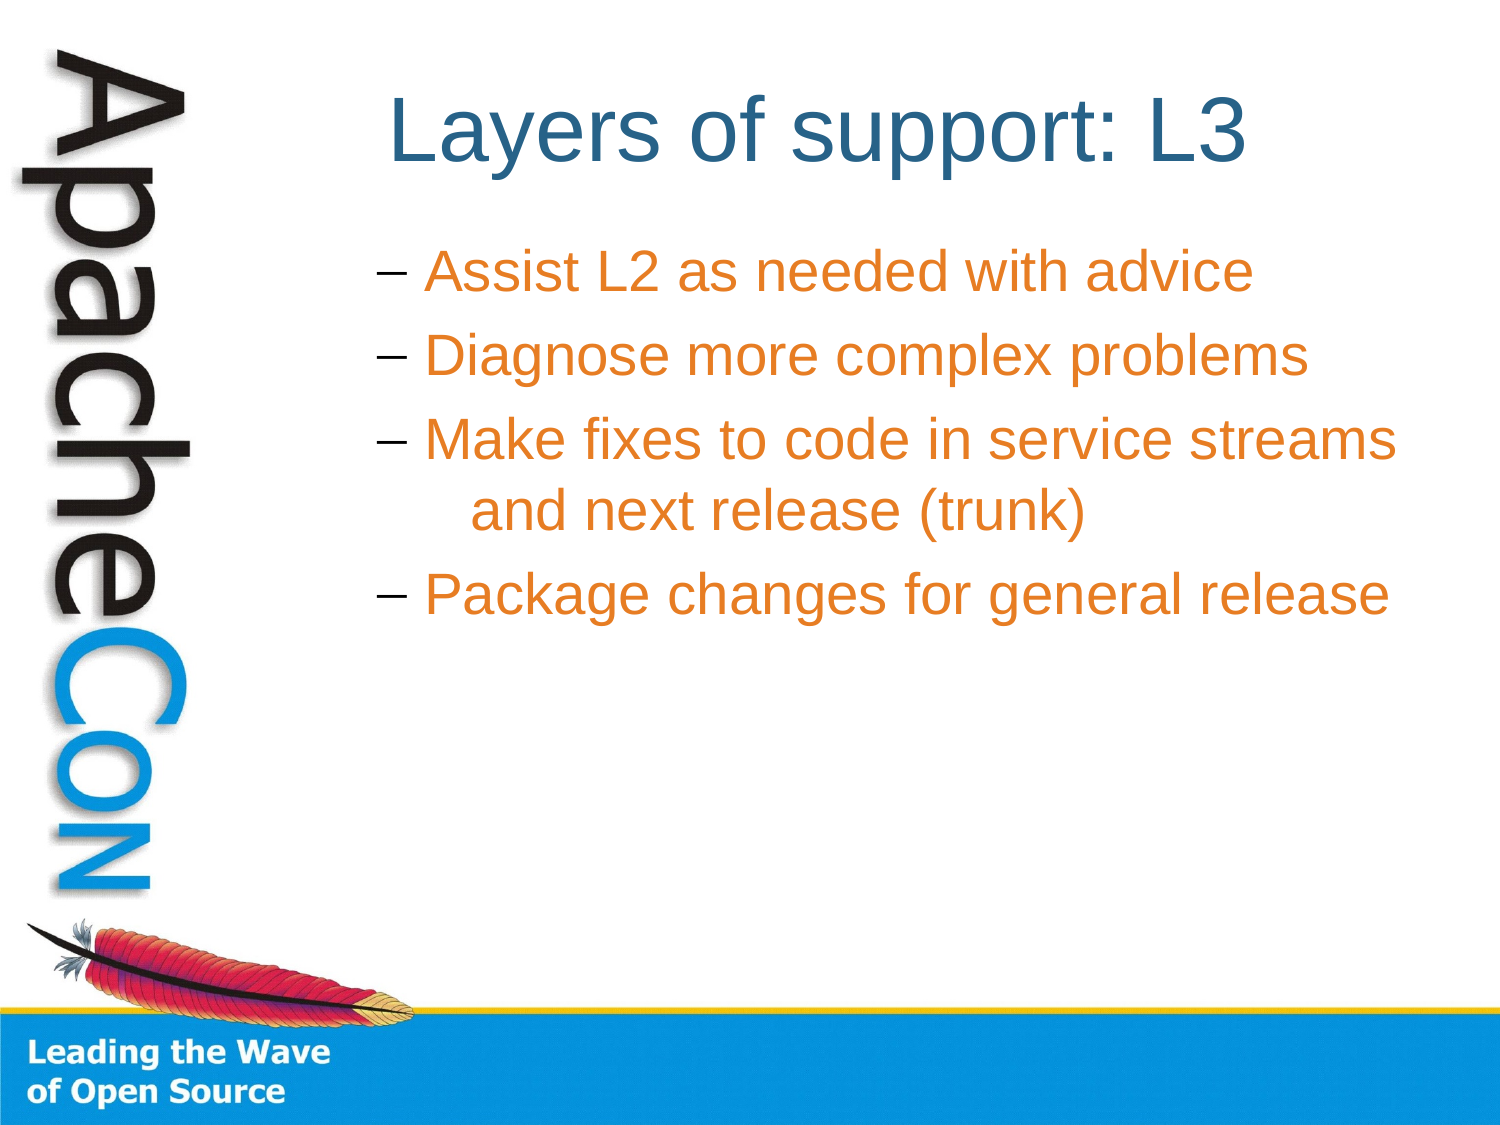

# Layers of support: L3
Assist L2 as needed with advice
Diagnose more complex problems
Make fixes to code in service streams and next release (trunk)
Package changes for general release